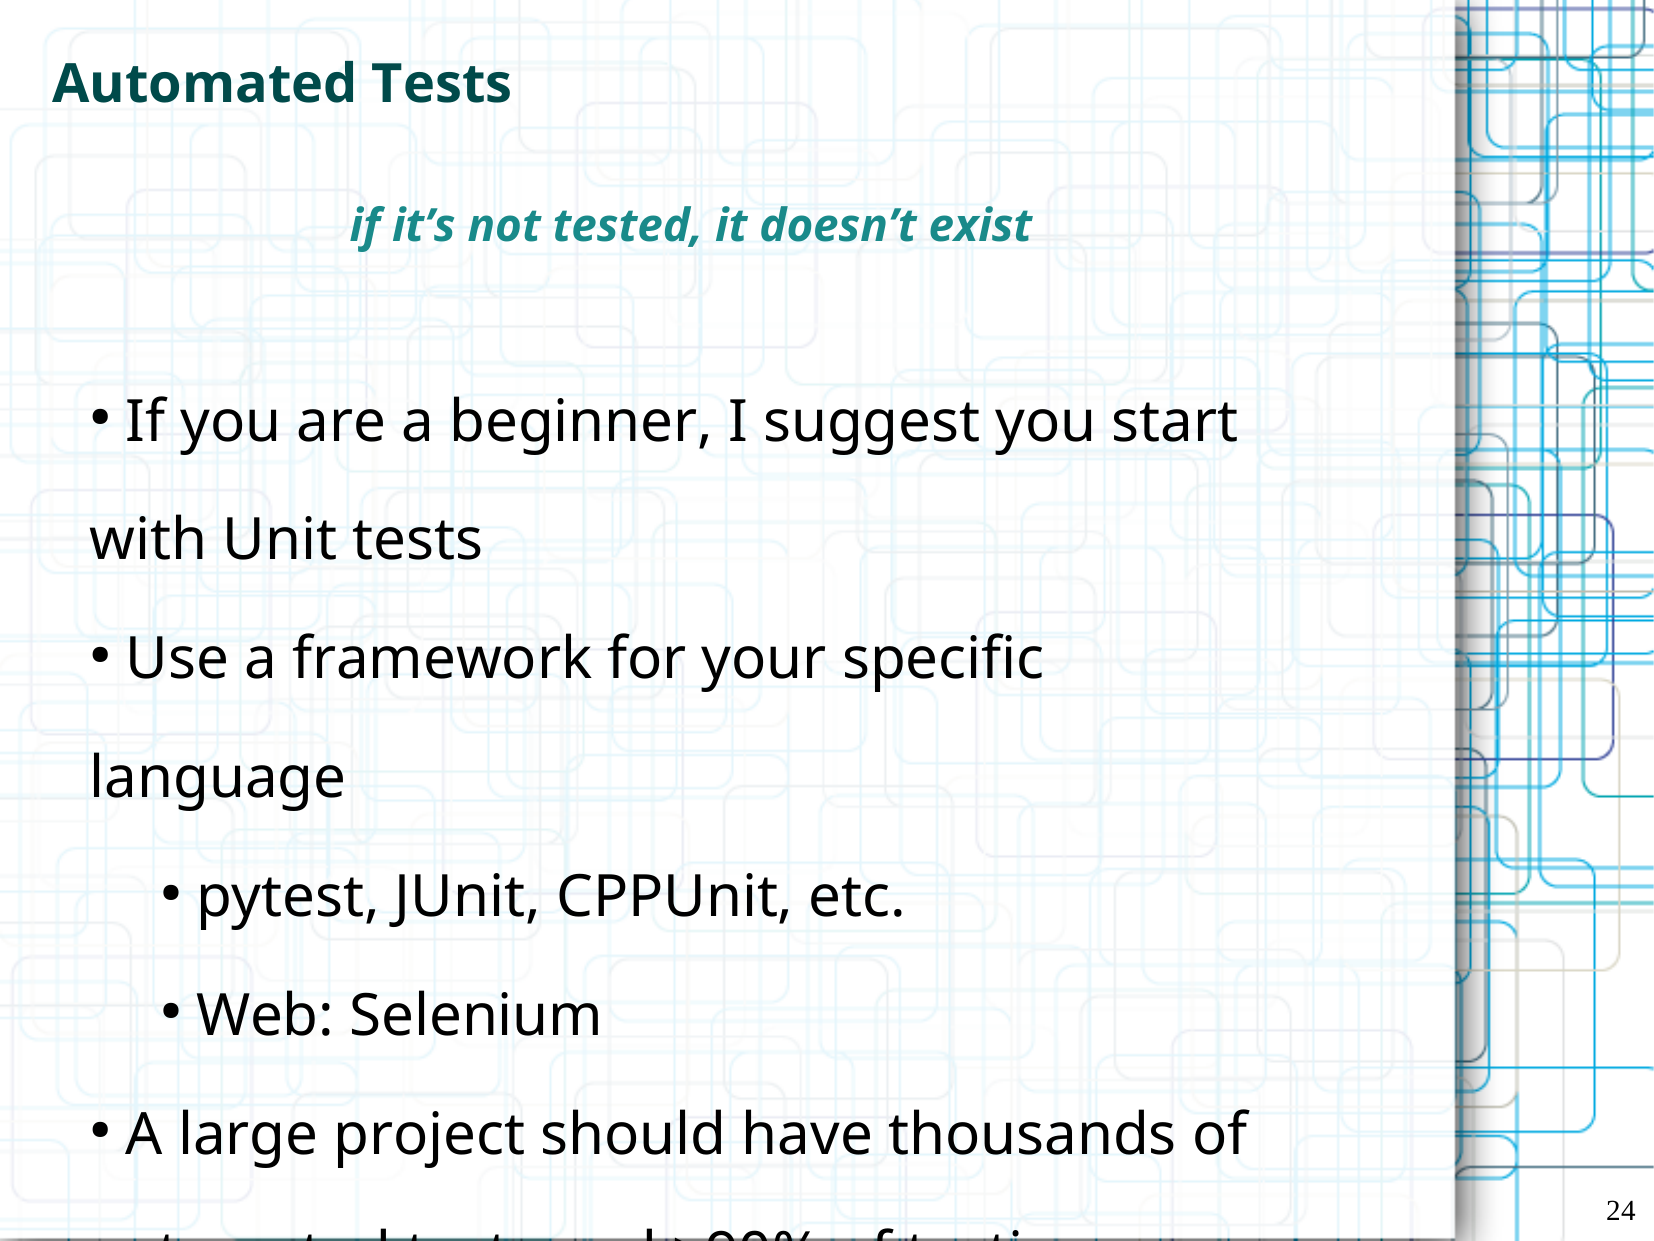

Automated Tests
if it’s not tested, it doesn’t exist
 If you are a beginner, I suggest you start with Unit tests
 Use a framework for your specific language
pytest, JUnit, CPPUnit, etc.
Web: Selenium
 A large project should have thousands of automated tests and >90% of testing coverage
 The testing suite should be executed everyday (may times per day)
24